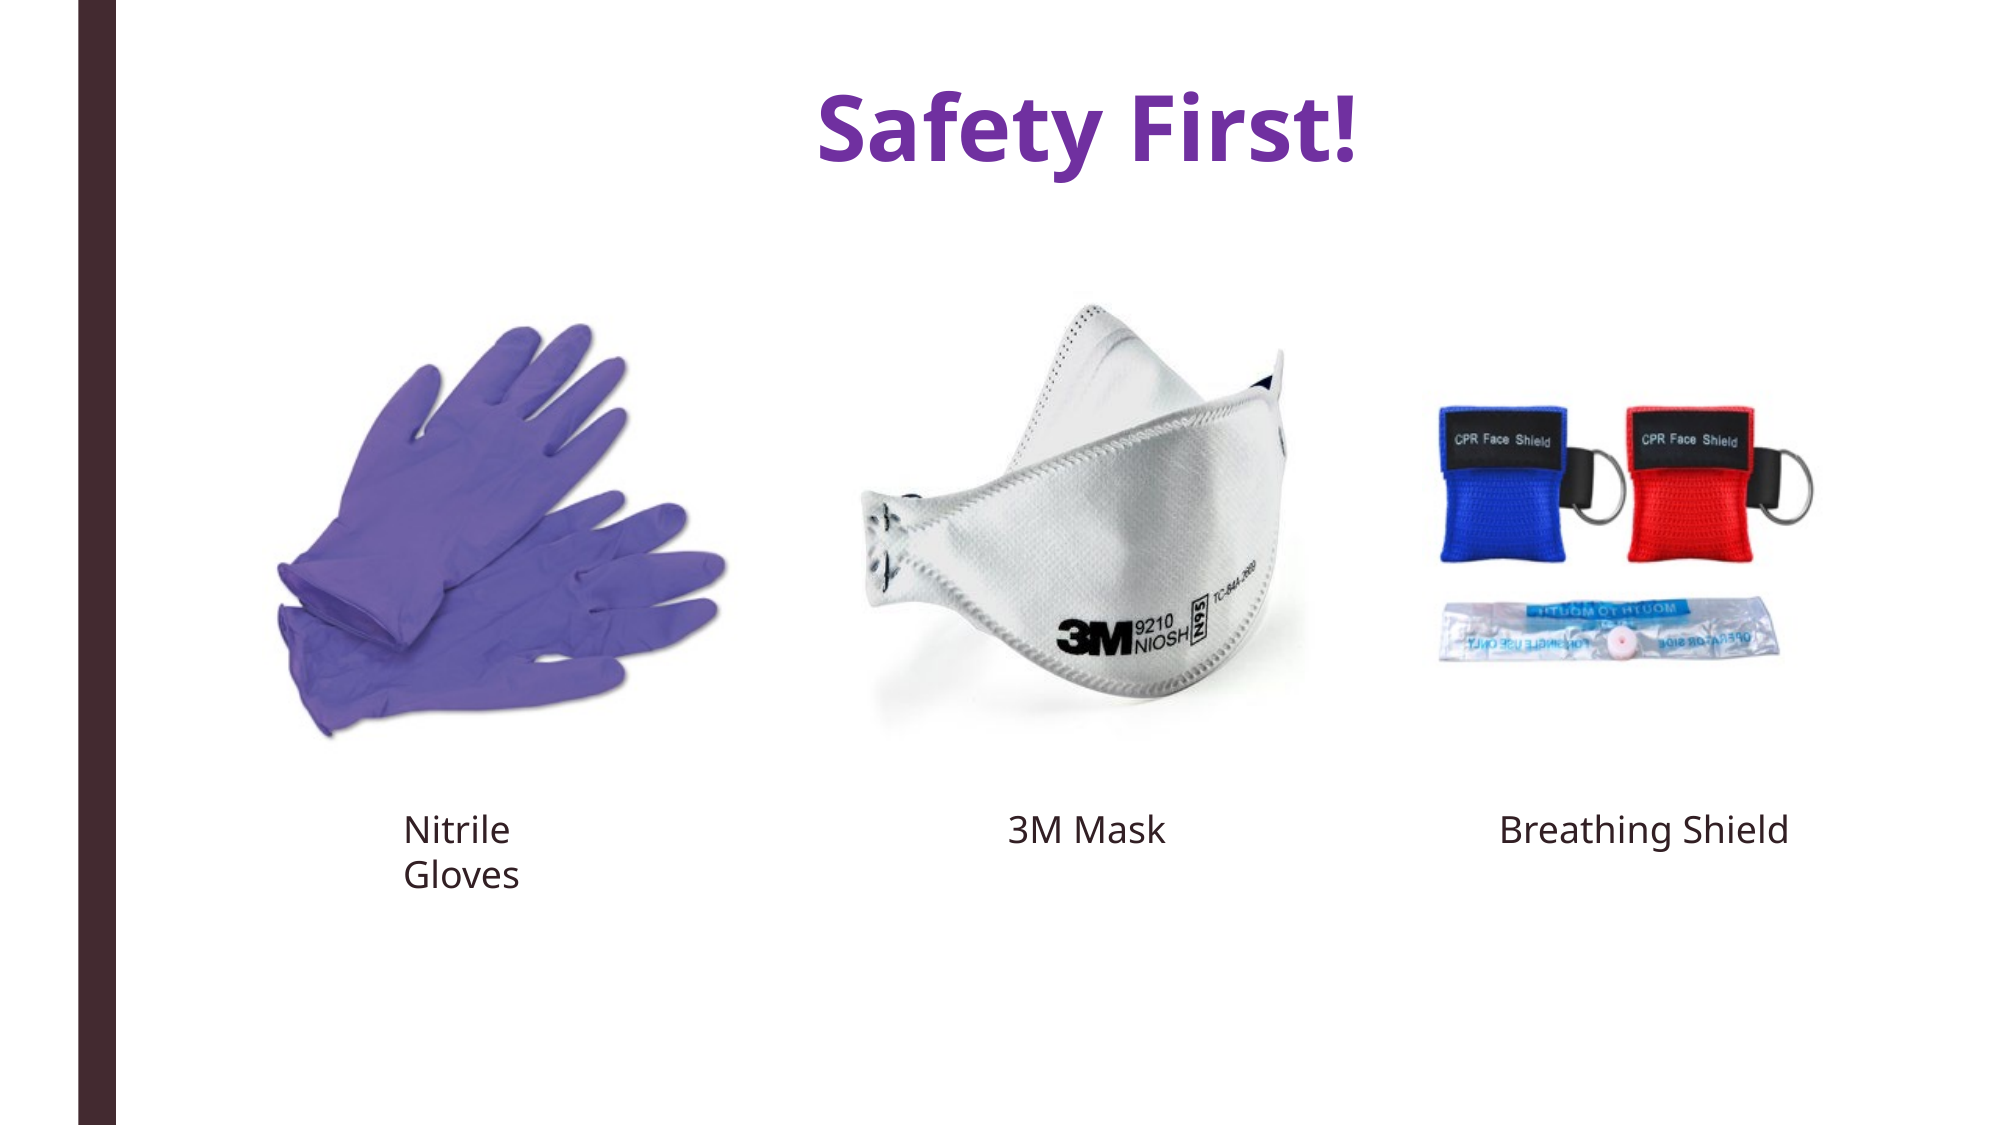

# Safety First!
Nitrile Gloves
3M Mask
Breathing Shield